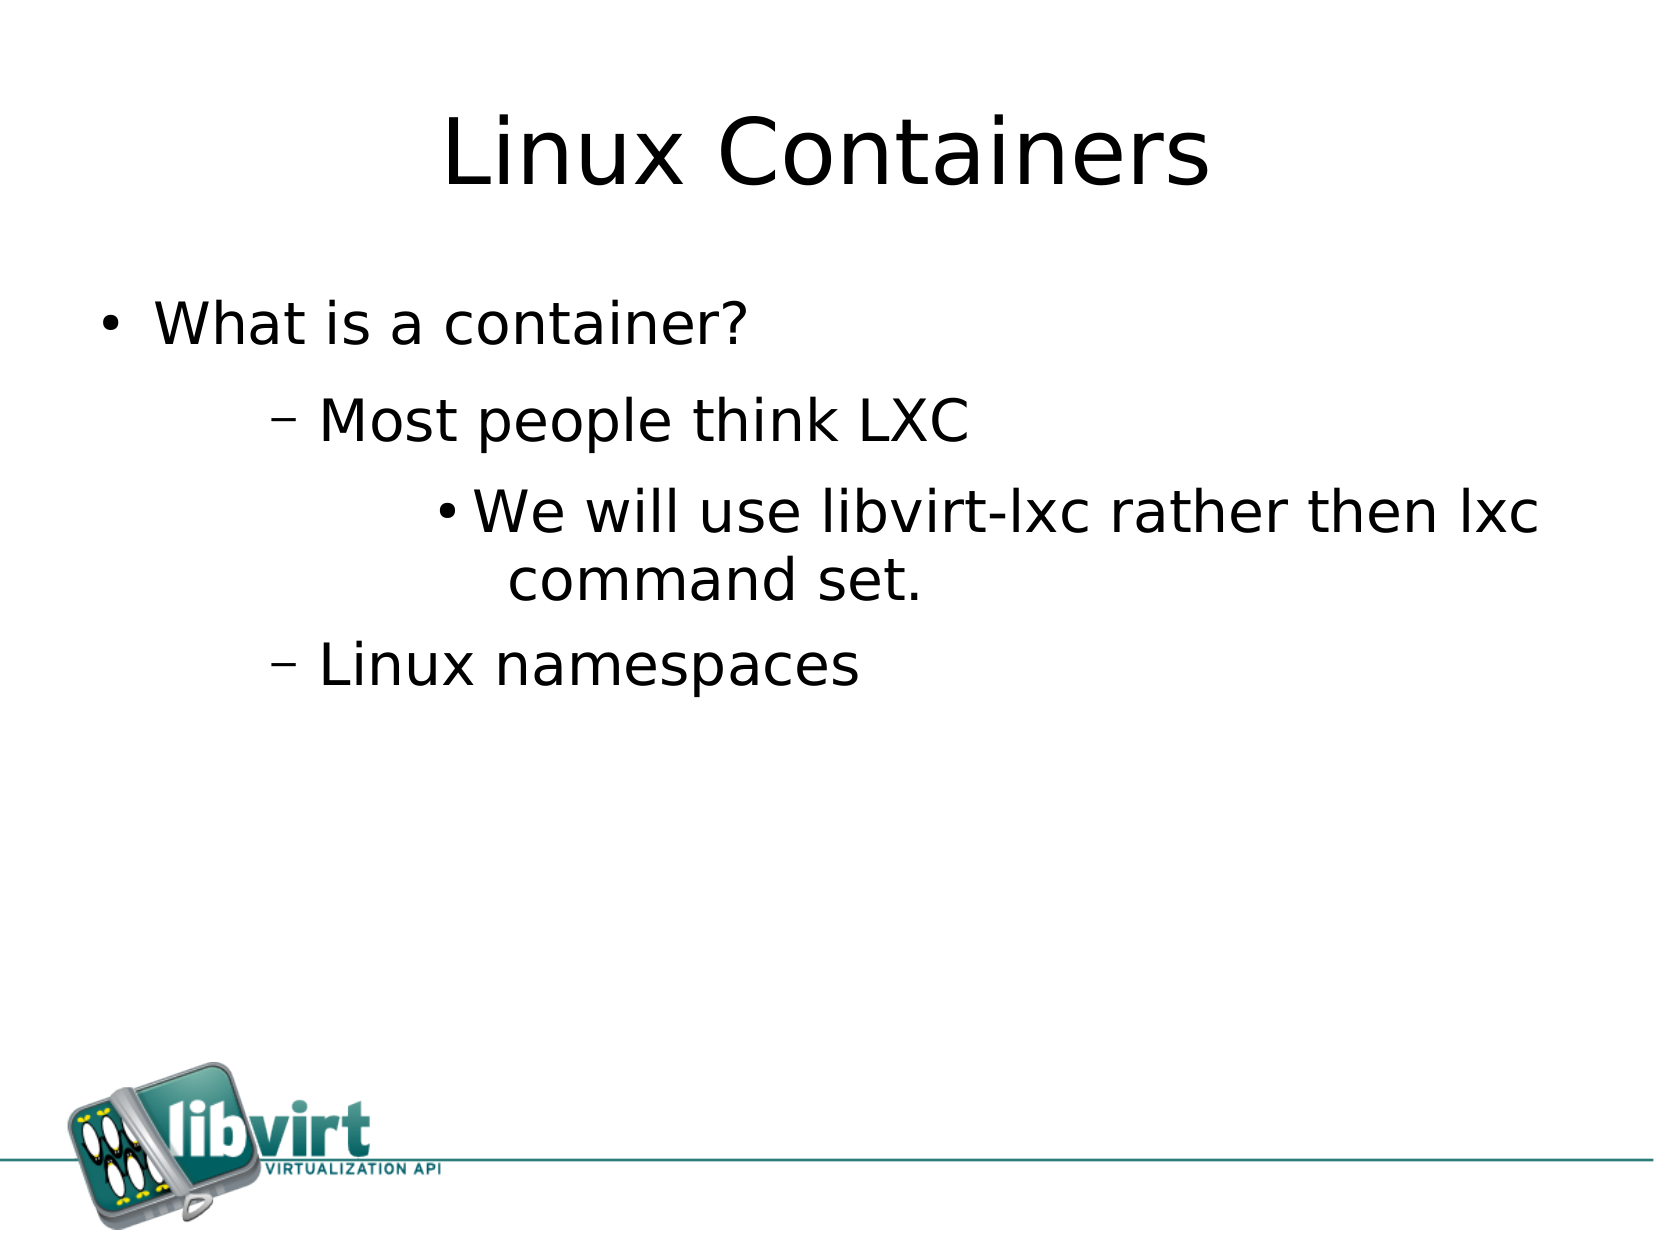

# Linux Containers
What is a container?
Most people think LXC
We will use libvirt-lxc rather then lxc command set.
Linux namespaces